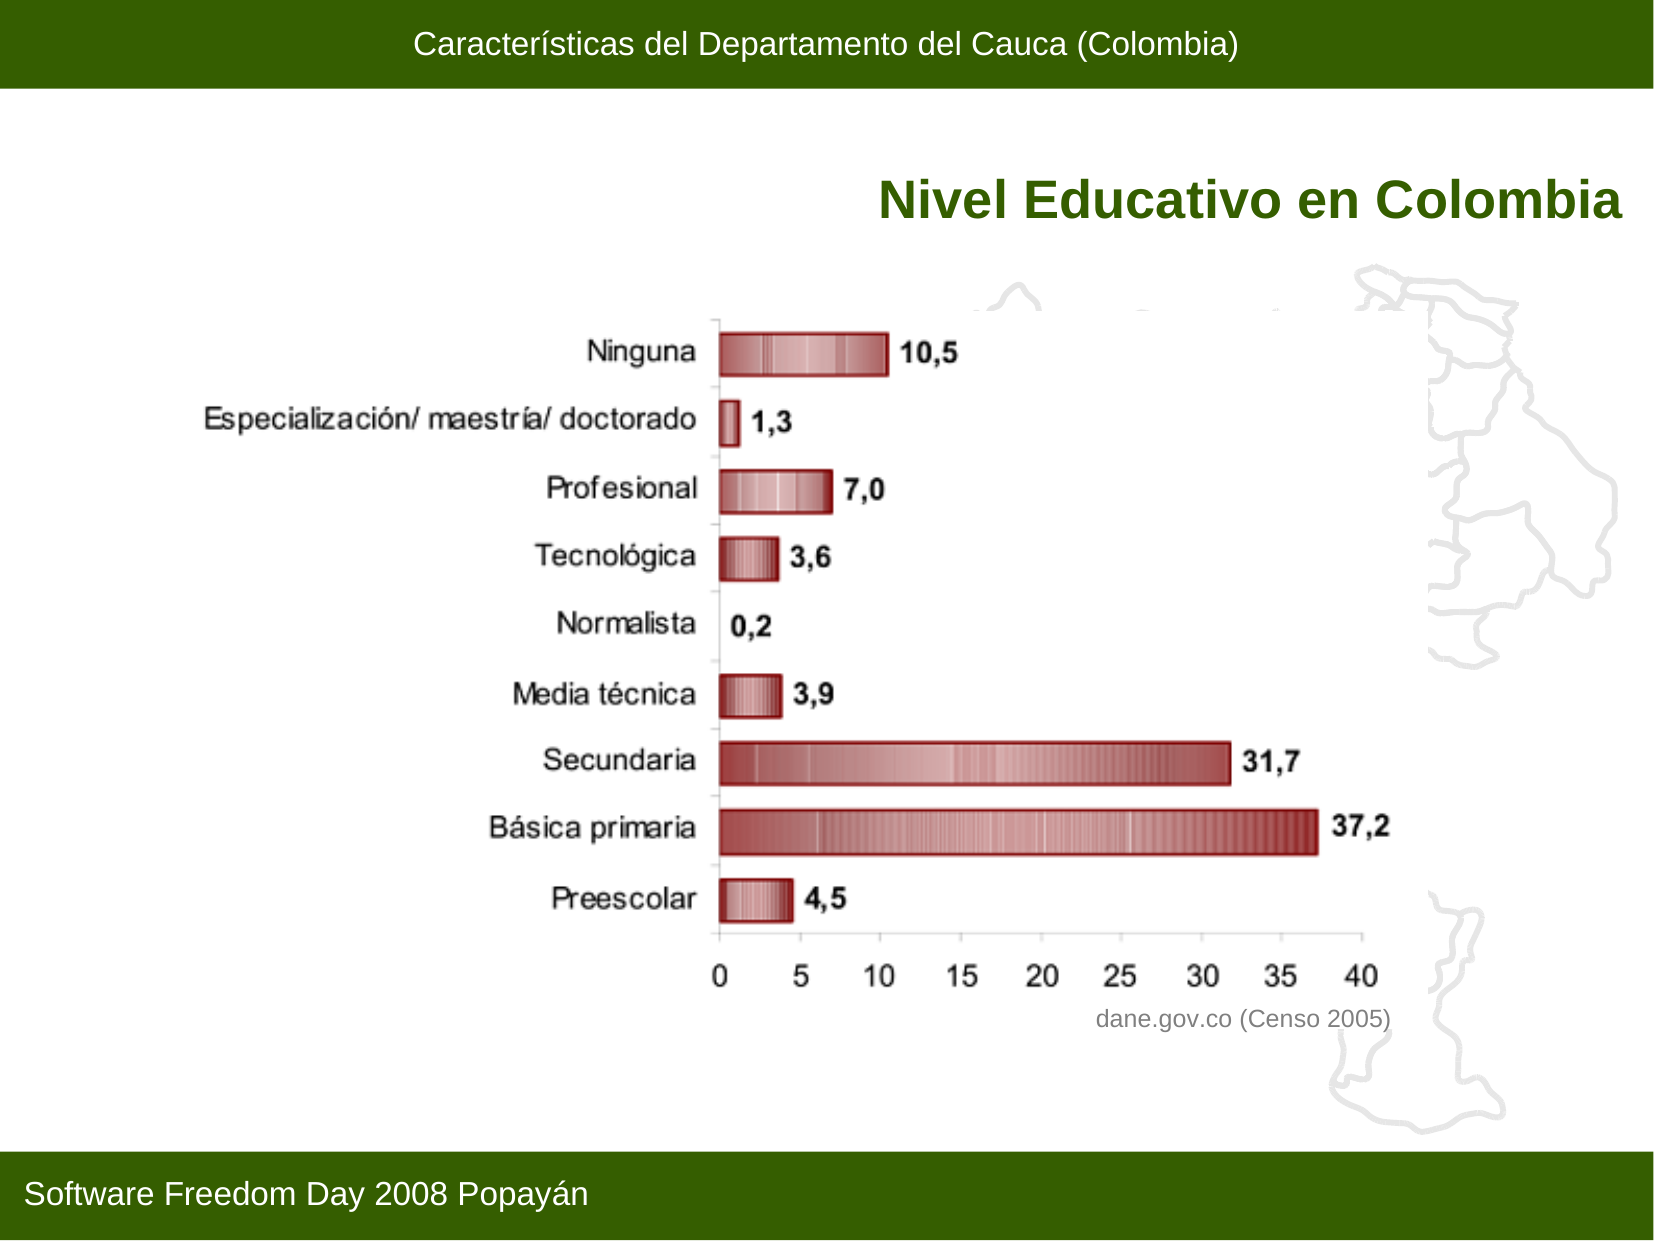

# Nivel Educativo en Colombia
dane.gov.co (Censo 2005)